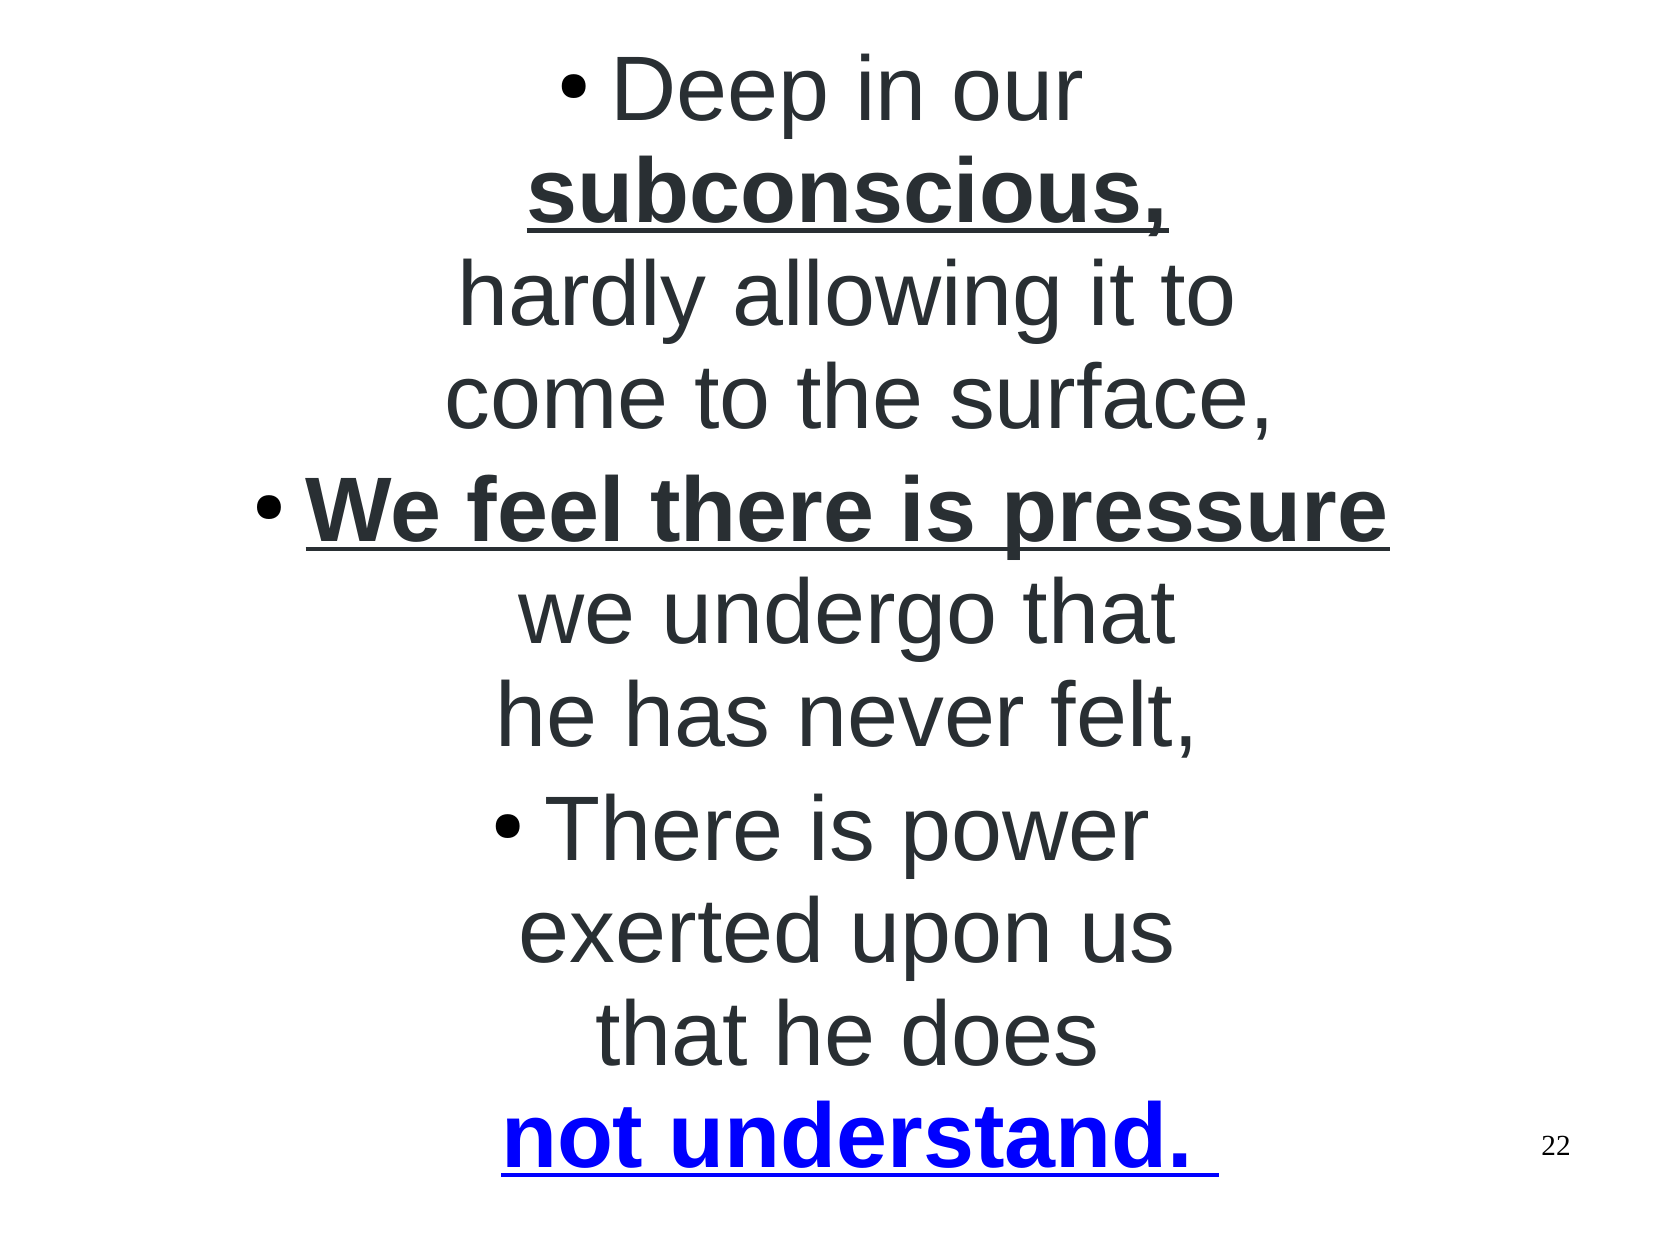

# Deep in our subconscious, hardly allowing it to come to the surface,
We feel there is pressure
we undergo that
he has never felt,
There is power
exerted upon us
that he does
not understand.
22